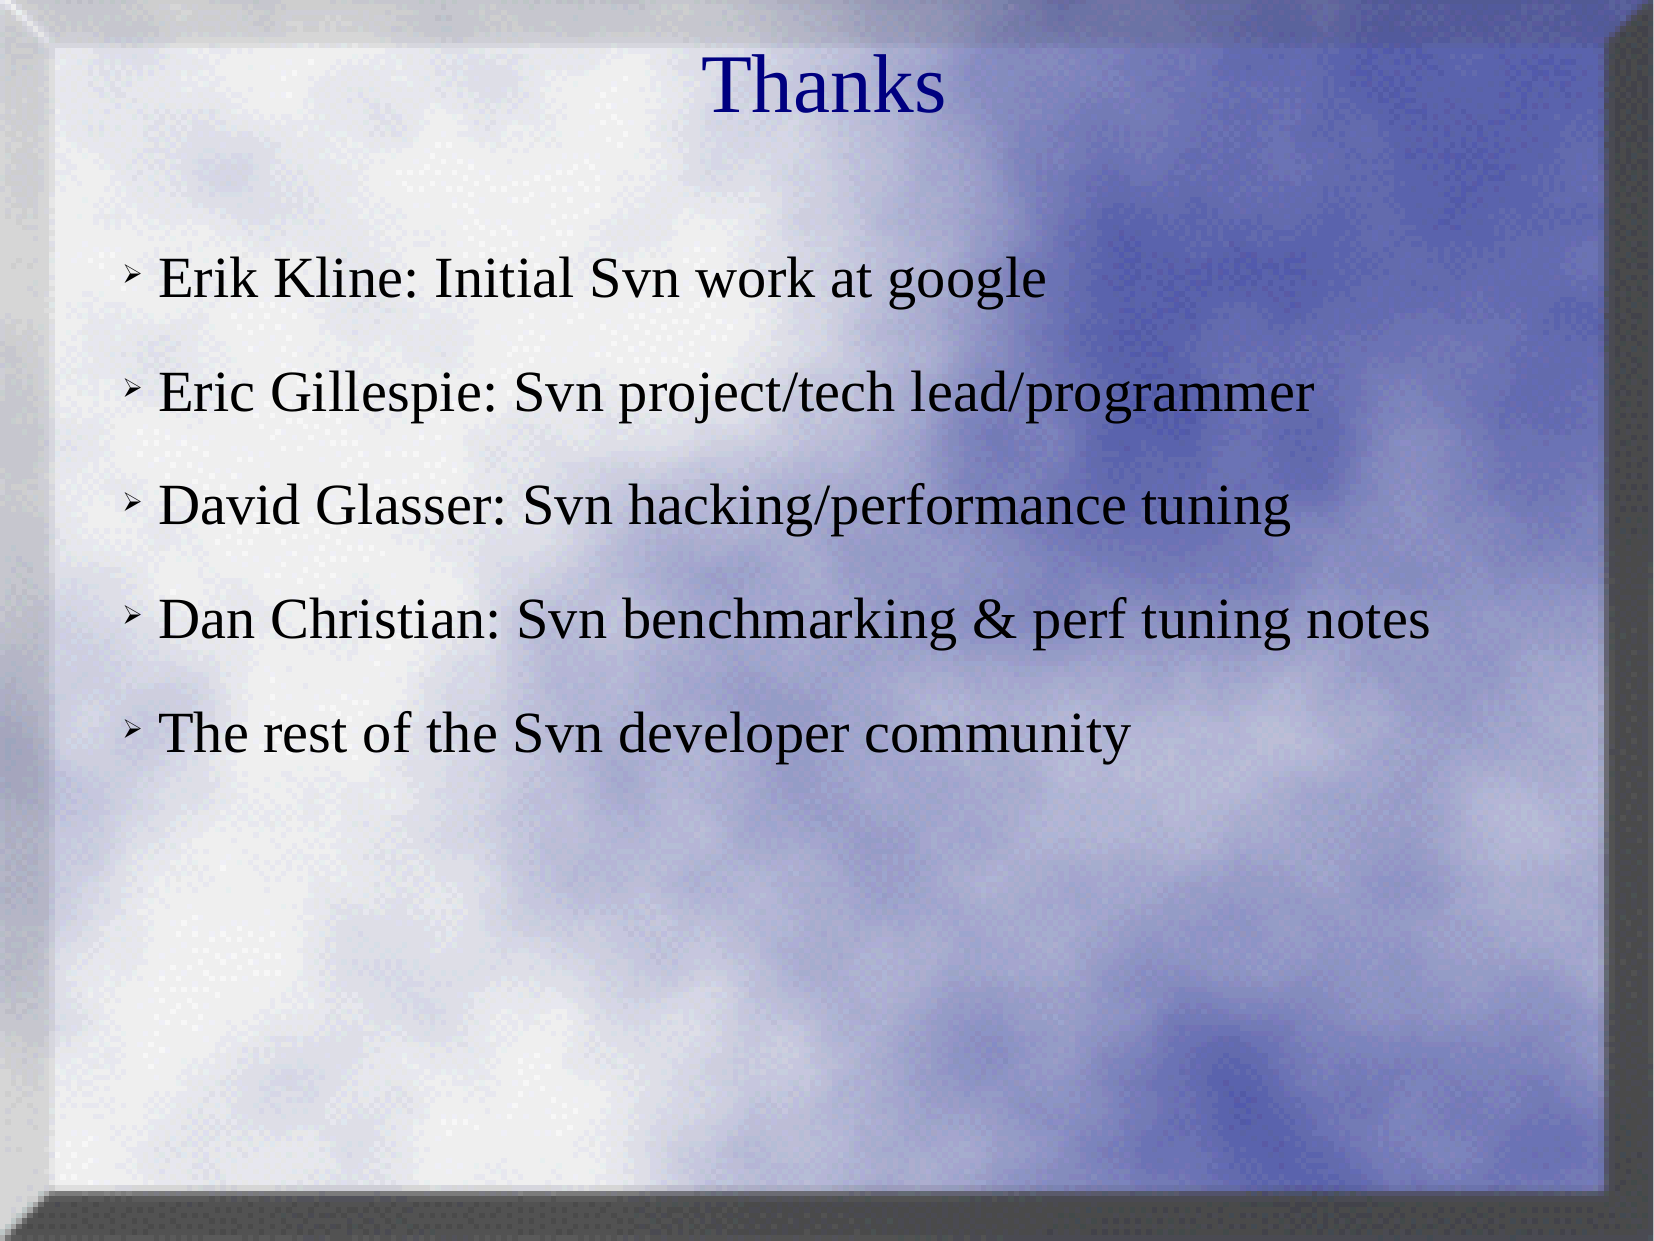

# Thanks
Erik Kline: Initial Svn work at google
Eric Gillespie: Svn project/tech lead/programmer
David Glasser: Svn hacking/performance tuning
Dan Christian: Svn benchmarking & perf tuning notes
The rest of the Svn developer community